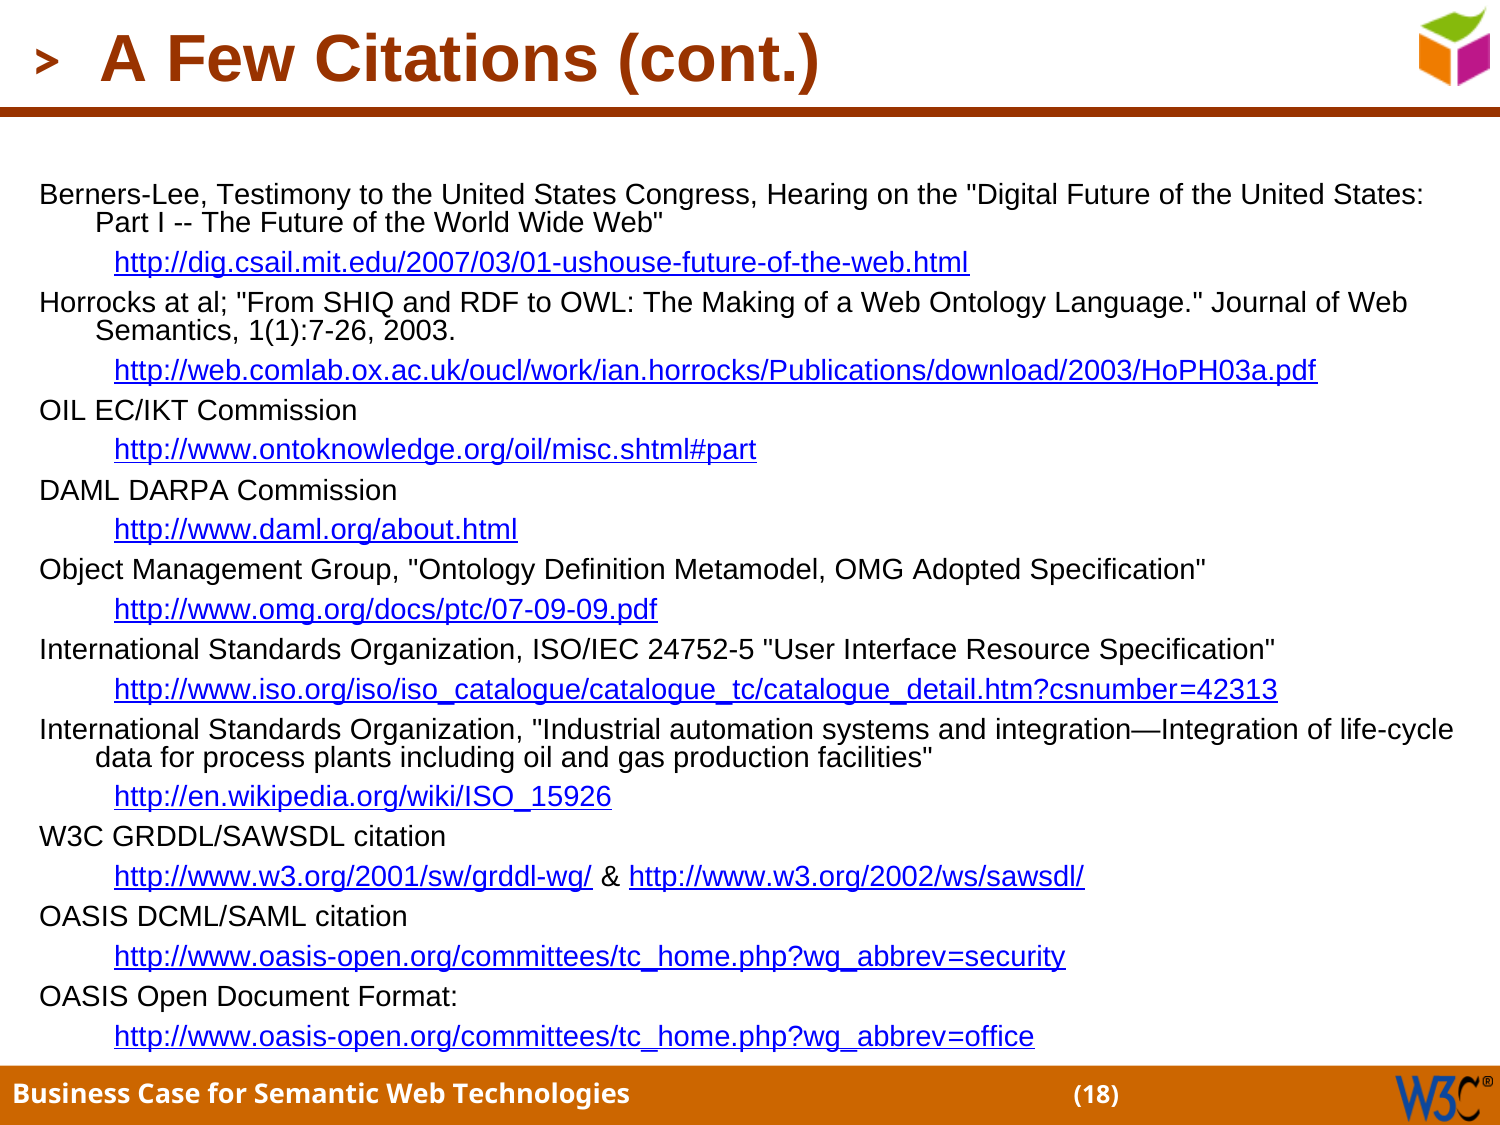

# A Few Citations (cont.)‏
Berners-Lee, Testimony to the United States Congress, Hearing on the "Digital Future of the United States: Part I -- The Future of the World Wide Web"
http://dig.csail.mit.edu/2007/03/01-ushouse-future-of-the-web.html
Horrocks at al; "From SHIQ and RDF to OWL: The Making of a Web Ontology Language." Journal of Web Semantics, 1(1):7-26, 2003.
http://web.comlab.ox.ac.uk/oucl/work/ian.horrocks/Publications/download/2003/HoPH03a.pdf
OIL EC/IKT Commission
http://www.ontoknowledge.org/oil/misc.shtml#part
DAML DARPA Commission
http://www.daml.org/about.html
Object Management Group, "Ontology Definition Metamodel, OMG Adopted Specification"
http://www.omg.org/docs/ptc/07-09-09.pdf
International Standards Organization, ISO/IEC 24752-5 "User Interface Resource Specification"
http://www.iso.org/iso/iso_catalogue/catalogue_tc/catalogue_detail.htm?csnumber=42313
International Standards Organization, "Industrial automation systems and integration—Integration of life-cycle data for process plants including oil and gas production facilities"
http://en.wikipedia.org/wiki/ISO_15926
W3C GRDDL/SAWSDL citation
http://www.w3.org/2001/sw/grddl-wg/ & http://www.w3.org/2002/ws/sawsdl/
OASIS DCML/SAML citation
http://www.oasis-open.org/committees/tc_home.php?wg_abbrev=security
OASIS Open Document Format:
http://www.oasis-open.org/committees/tc_home.php?wg_abbrev=office